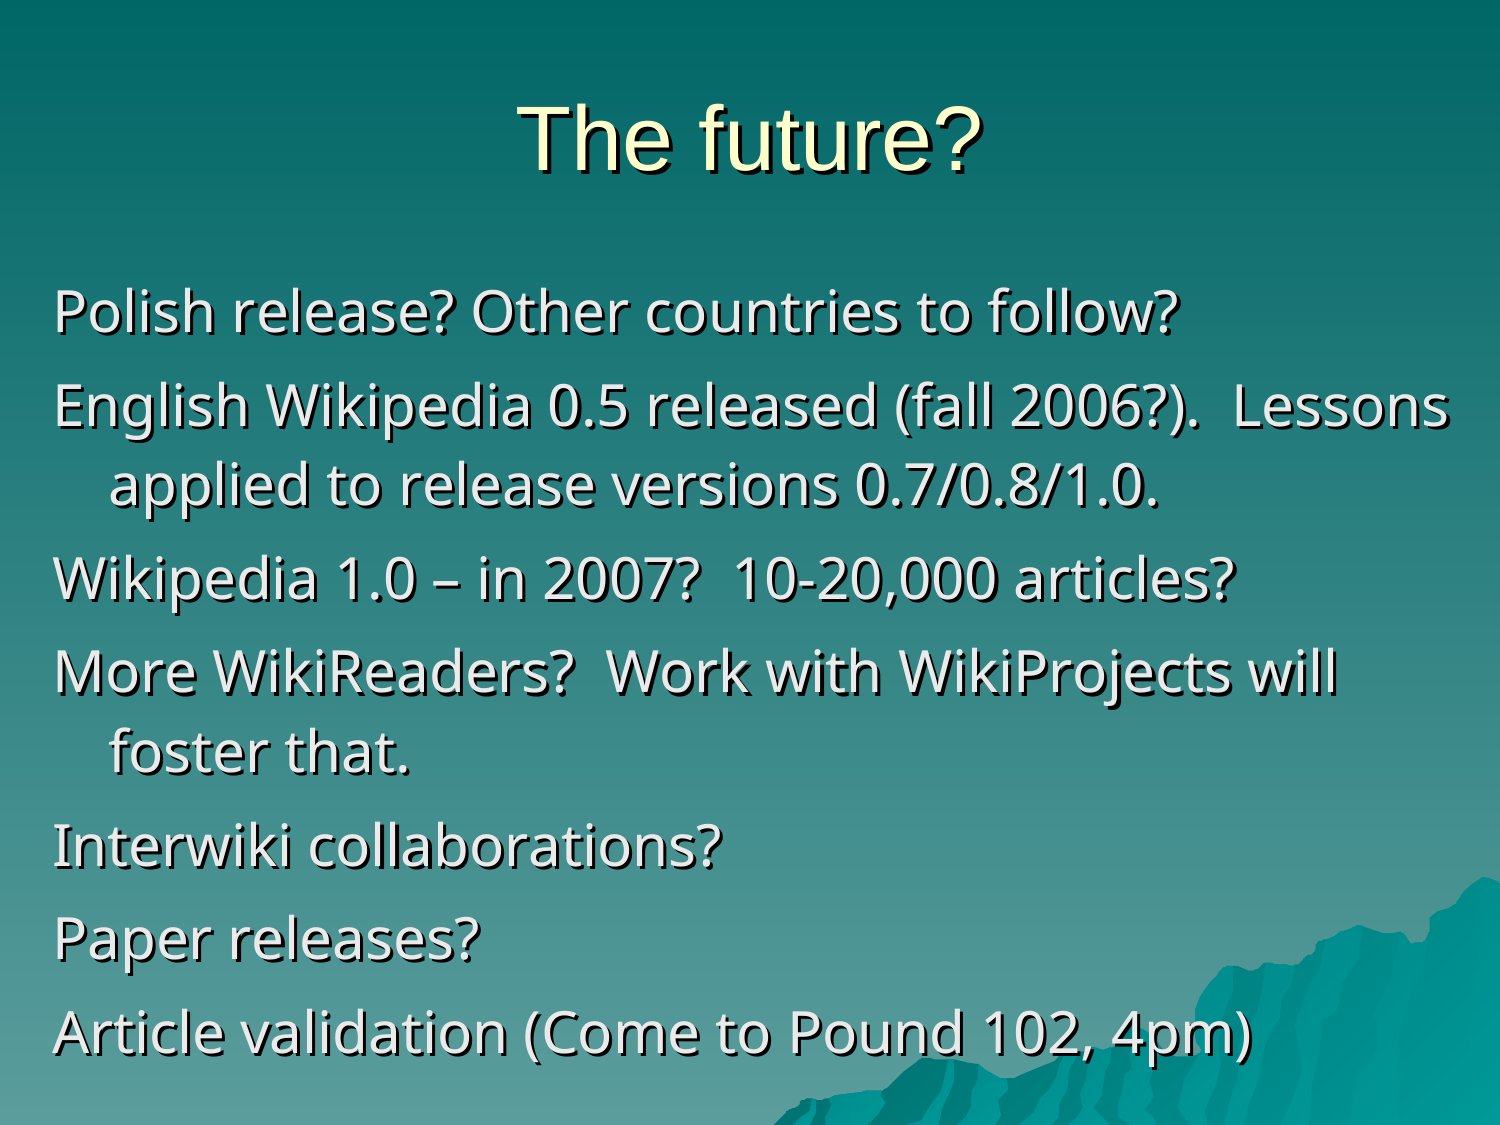

# The future?
Polish release? Other countries to follow?
English Wikipedia 0.5 released (fall 2006?). Lessons applied to release versions 0.7/0.8/1.0.
Wikipedia 1.0 – in 2007? 10-20,000 articles?
More WikiReaders? Work with WikiProjects will foster that.
Interwiki collaborations?
Paper releases?
Article validation (Come to Pound 102, 4pm)